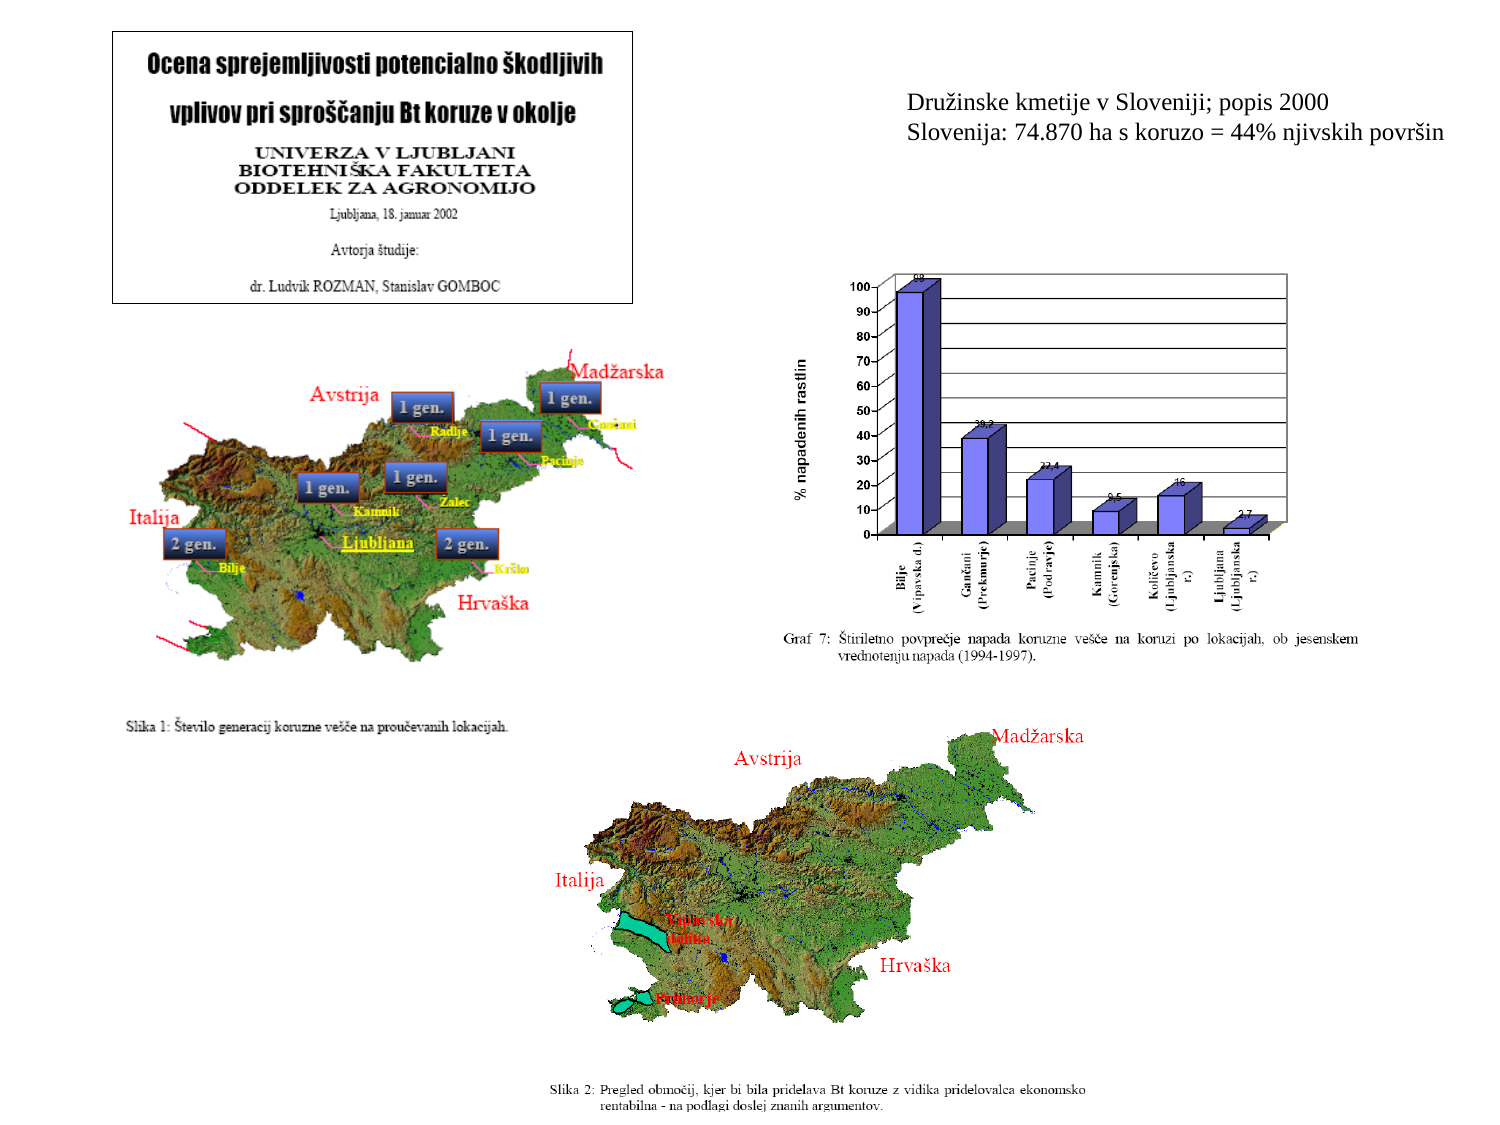

Družinske kmetije v Sloveniji; popis 2000
Slovenija: 74.870 ha s koruzo = 44% njivskih površin